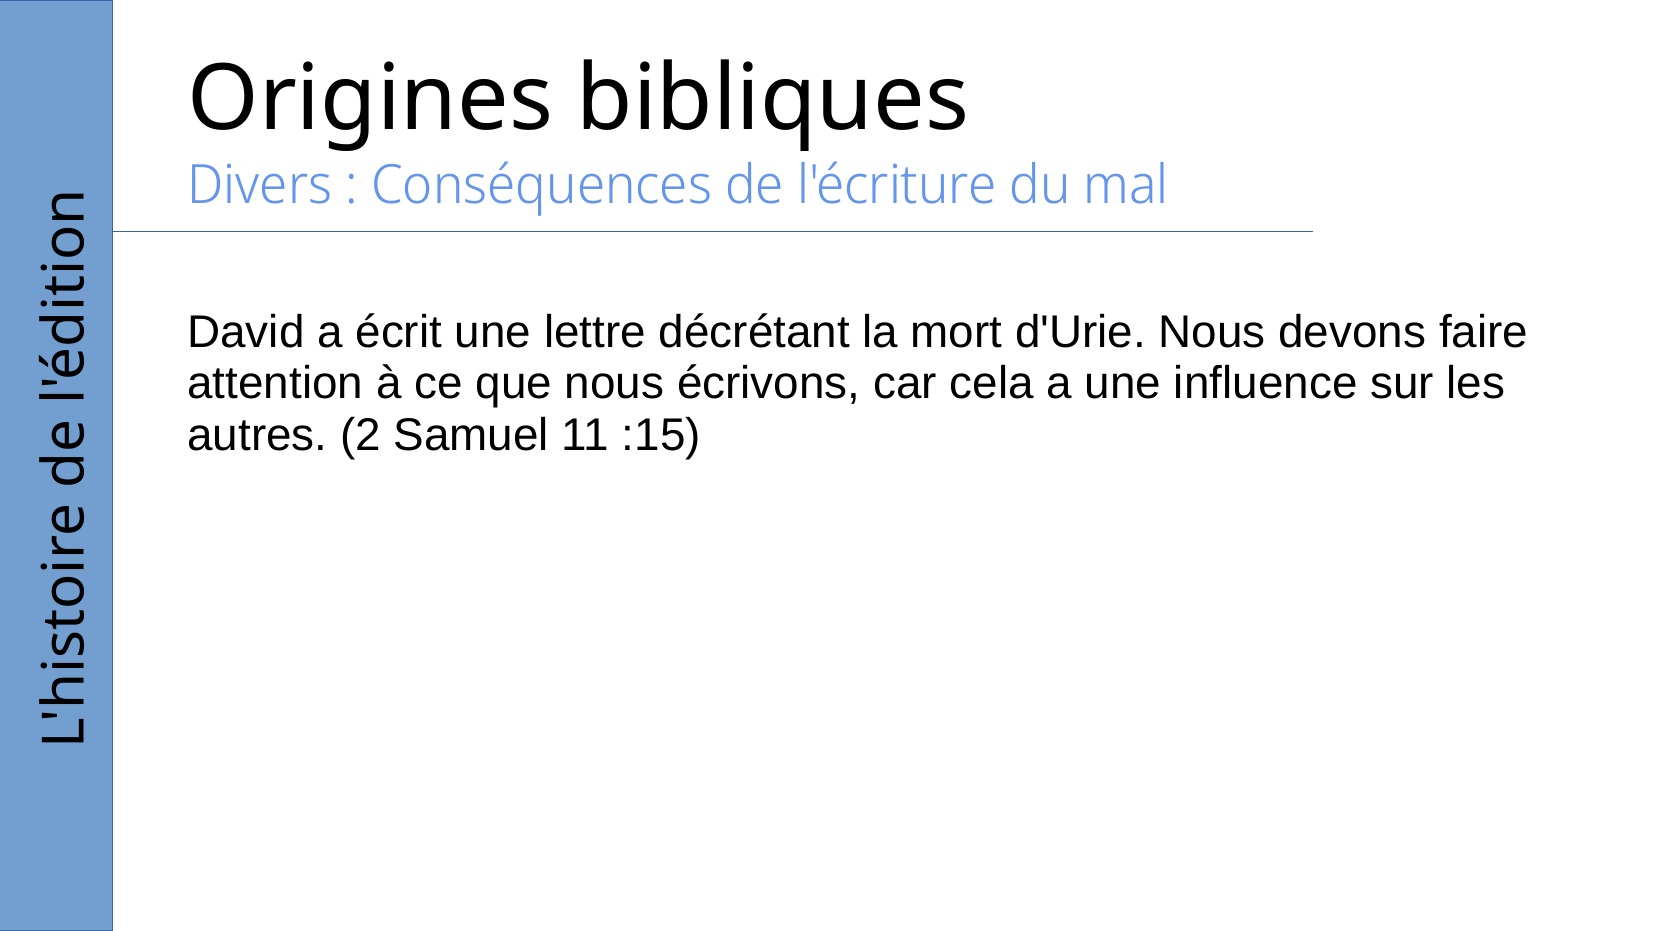

# Origines bibliques
Divers : Conséquences de l'écriture du mal
David a écrit une lettre décrétant la mort d'Urie. Nous devons faire attention à ce que nous écrivons, car cela a une influence sur les autres. (2 Samuel 11 :15)
L'histoire de l'édition